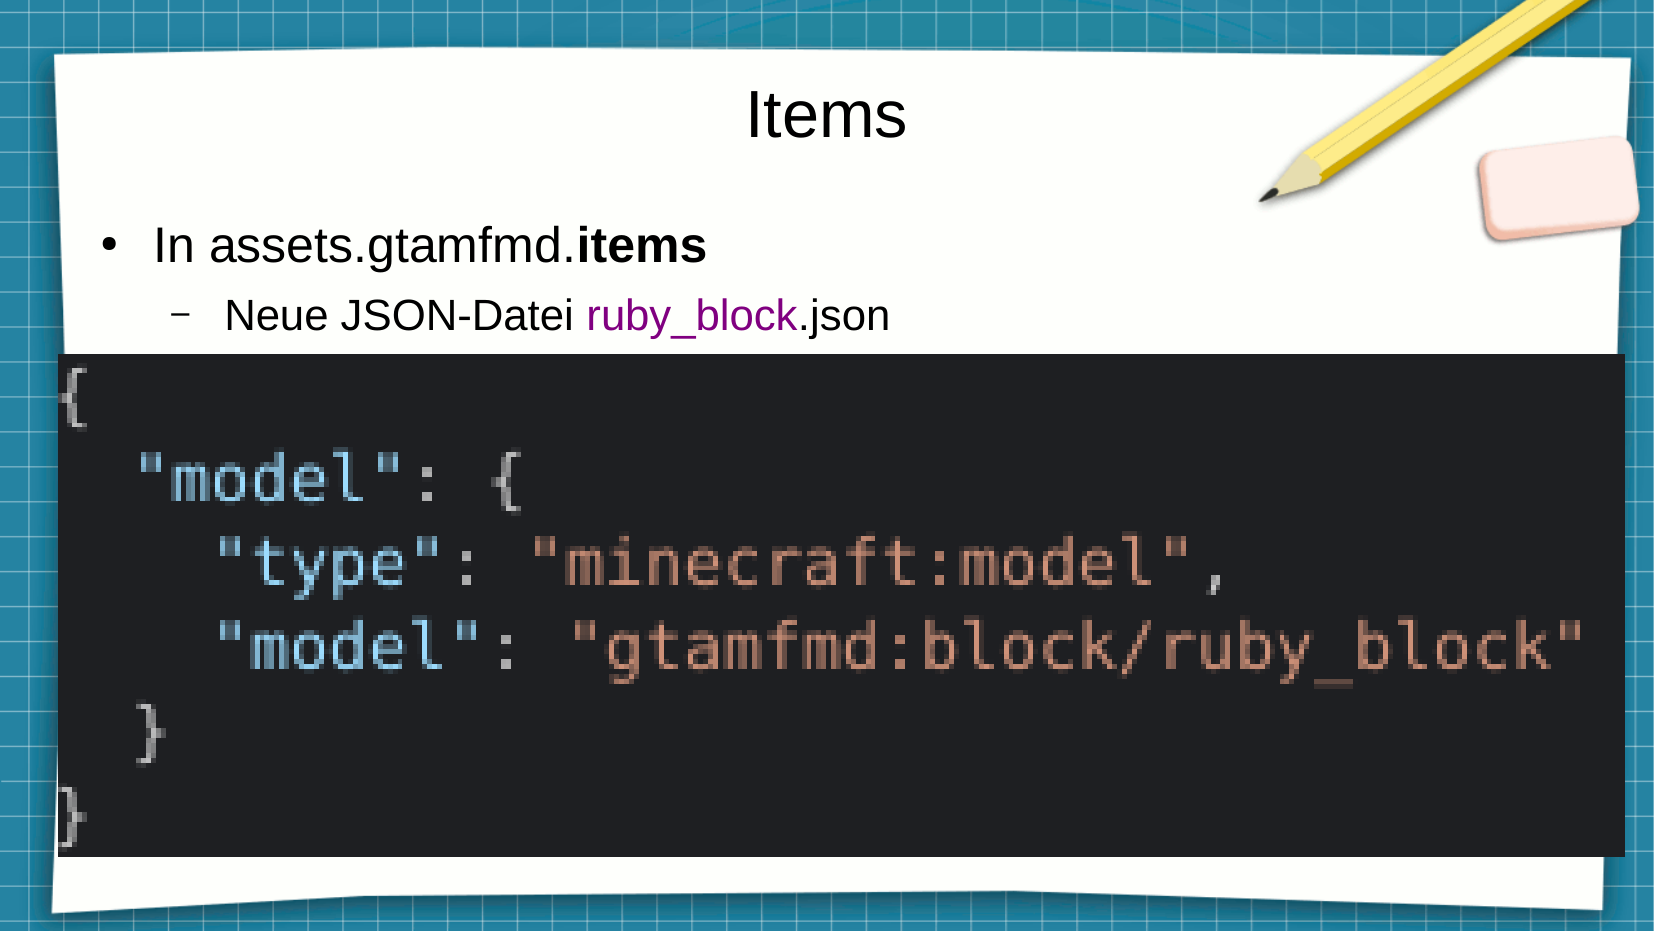

# Items
In assets.gtamfmd.items
Neue JSON-Datei ruby_block.json